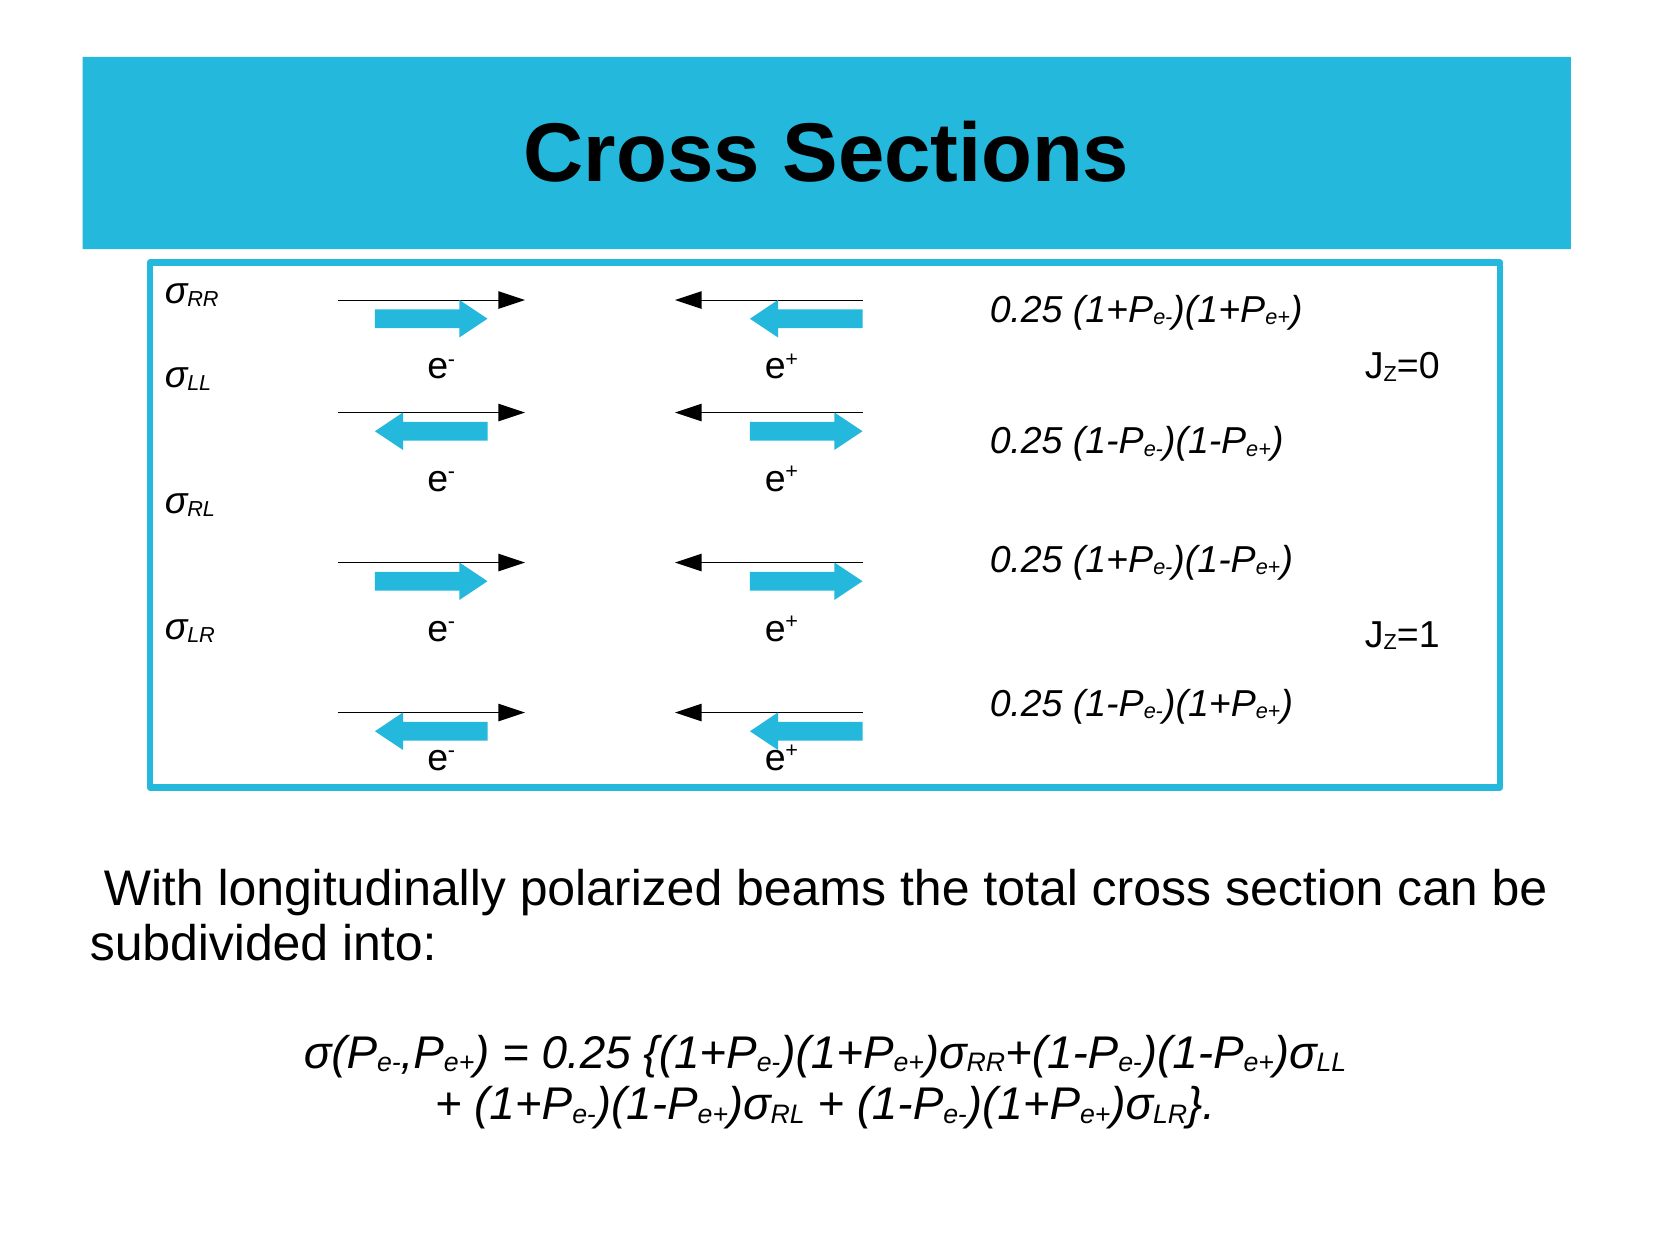

# Cross Sections
σRR
σLL
σRL
σLR
0.25 (1+Pe-)(1+Pe+)
e-
e+
JZ=0
0.25 (1-Pe-)(1-Pe+)
e-
e+
0.25 (1+Pe-)(1-Pe+)
e-
e+
JZ=1
0.25 (1-Pe-)(1+Pe+)
e-
e+
 With longitudinally polarized beams the total cross section can be subdivided into:
σ(Pe-,Pe+) = 0.25 {(1+Pe-)(1+Pe+)σRR+(1-Pe-)(1-Pe+)σLL
+ (1+Pe-)(1-Pe+)σRL + (1-Pe-)(1+Pe+)σLR}.